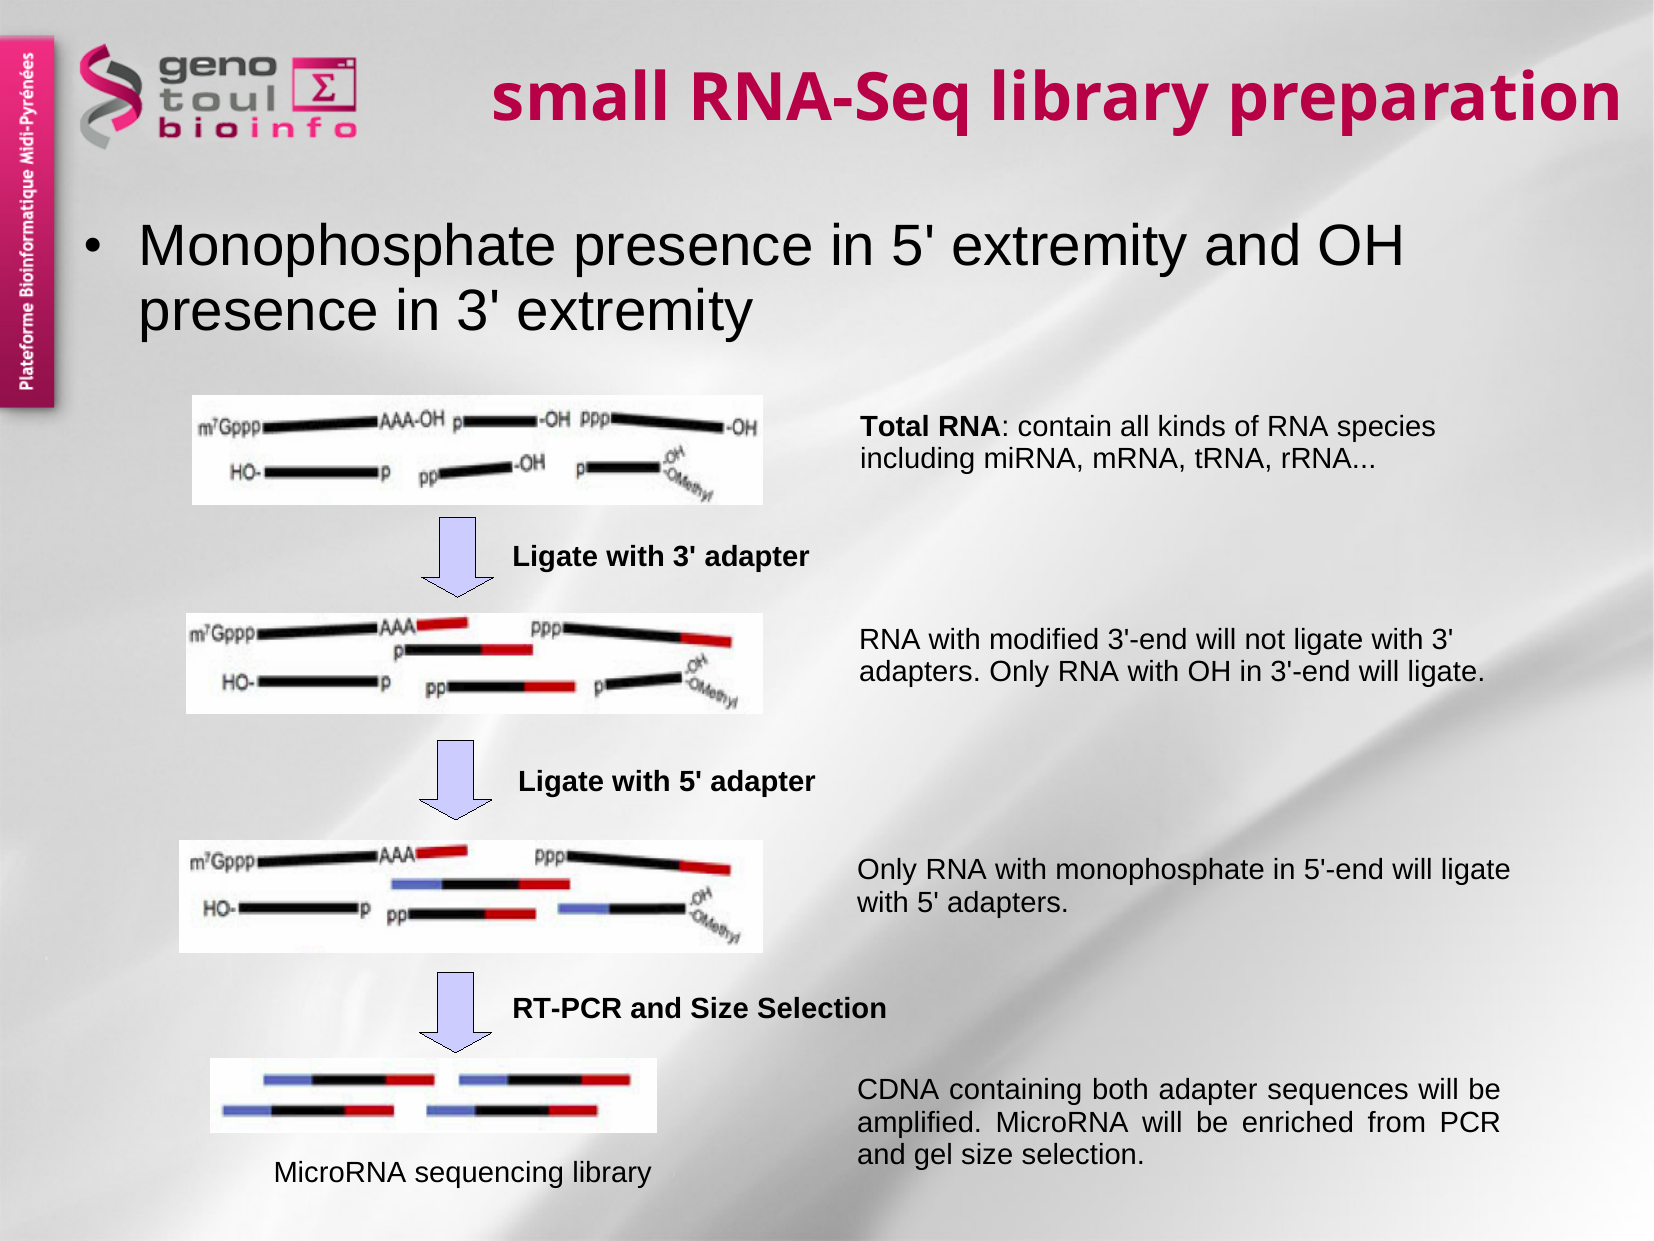

# small RNA-Seq library preparation
Monophosphate presence in 5' extremity and OH presence in 3' extremity
Total RNA: contain all kinds of RNA species including miRNA, mRNA, tRNA, rRNA...
Ligate with 3' adapter
RNA with modified 3'-end will not ligate with 3' adapters. Only RNA with OH in 3'-end will ligate.
Ligate with 5' adapter
Only RNA with monophosphate in 5'-end will ligate with 5' adapters.
RT-PCR and Size Selection
CDNA containing both adapter sequences will be amplified. MicroRNA will be enriched from PCR and gel size selection.
MicroRNA sequencing library